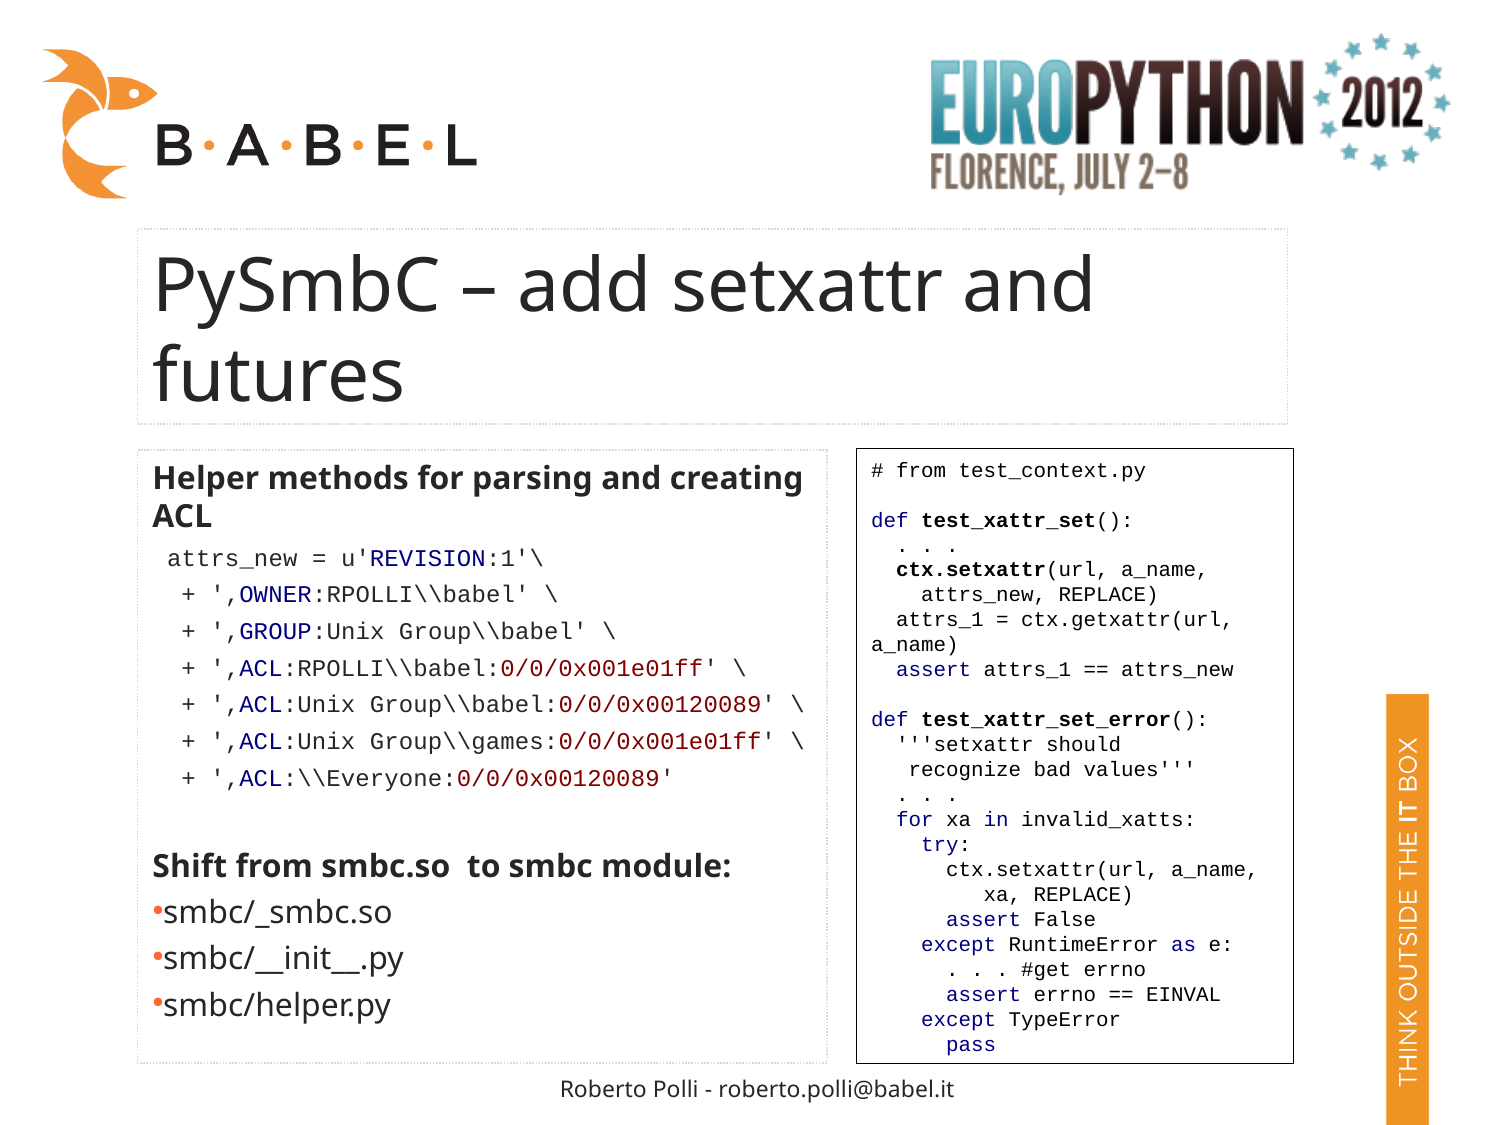

# PySmbC – add setxattr and futures
# from test_context.py
def test_xattr_set():
 . . .
 ctx.setxattr(url, a_name,
 attrs_new, REPLACE)
 attrs_1 = ctx.getxattr(url, a_name)
 assert attrs_1 == attrs_new
def test_xattr_set_error():
 '''setxattr should
 recognize bad values'''
 . . .
 for xa in invalid_xatts:
 try:
 ctx.setxattr(url, a_name,
 xa, REPLACE)
 assert False
 except RuntimeError as e:
 . . . #get errno
 assert errno == EINVAL
 except TypeError
 pass
Helper methods for parsing and creating ACL
 attrs_new = u'REVISION:1'\
 + ',OWNER:RPOLLI\\babel' \
 + ',GROUP:Unix Group\\babel' \
 + ',ACL:RPOLLI\\babel:0/0/0x001e01ff' \
 + ',ACL:Unix Group\\babel:0/0/0x00120089' \
 + ',ACL:Unix Group\\games:0/0/0x001e01ff' \
 + ',ACL:\\Everyone:0/0/0x00120089'
Shift from smbc.so to smbc module:
smbc/_smbc.so
smbc/__init__.py
smbc/helper.py